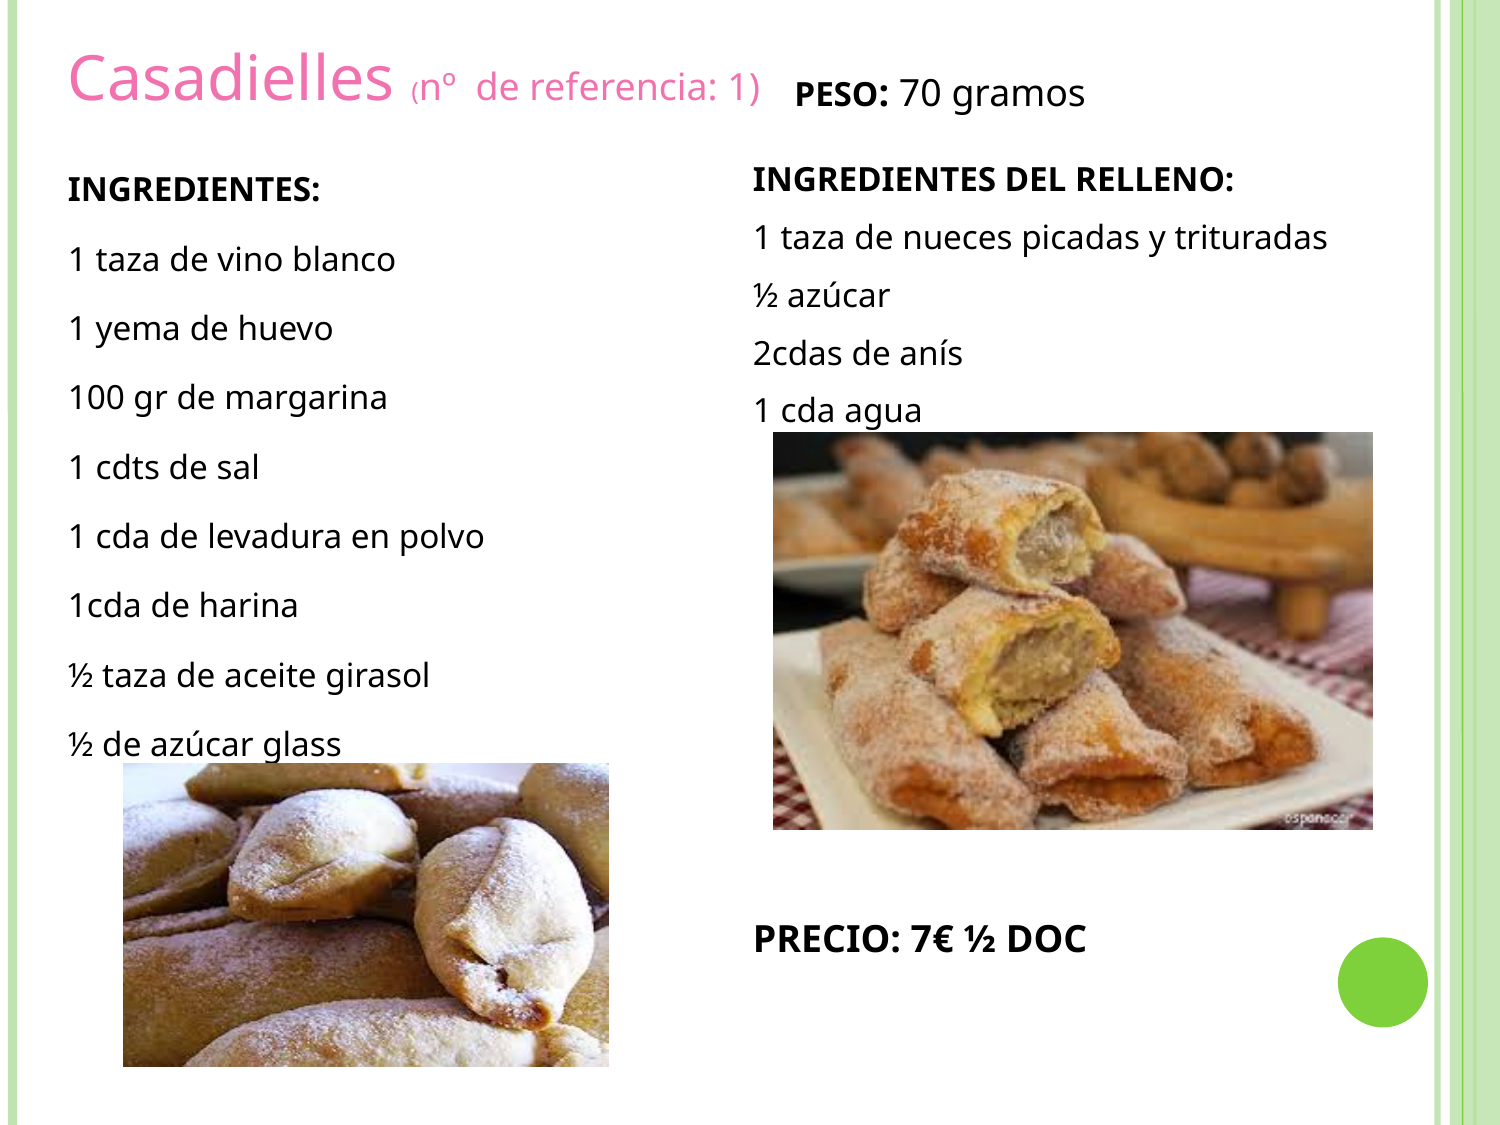

# Casadielles (nº de referencia: 1)
PESO: 70 gramos
INGREDIENTES DEL RELLENO:
1 taza de nueces picadas y trituradas
½ azúcar
2cdas de anís
1 cda agua
INGREDIENTES:
1 taza de vino blanco
1 yema de huevo
100 gr de margarina
1 cdts de sal
1 cda de levadura en polvo
1cda de harina
½ taza de aceite girasol
½ de azúcar glass
PRECIO: 7€ ½ DOC